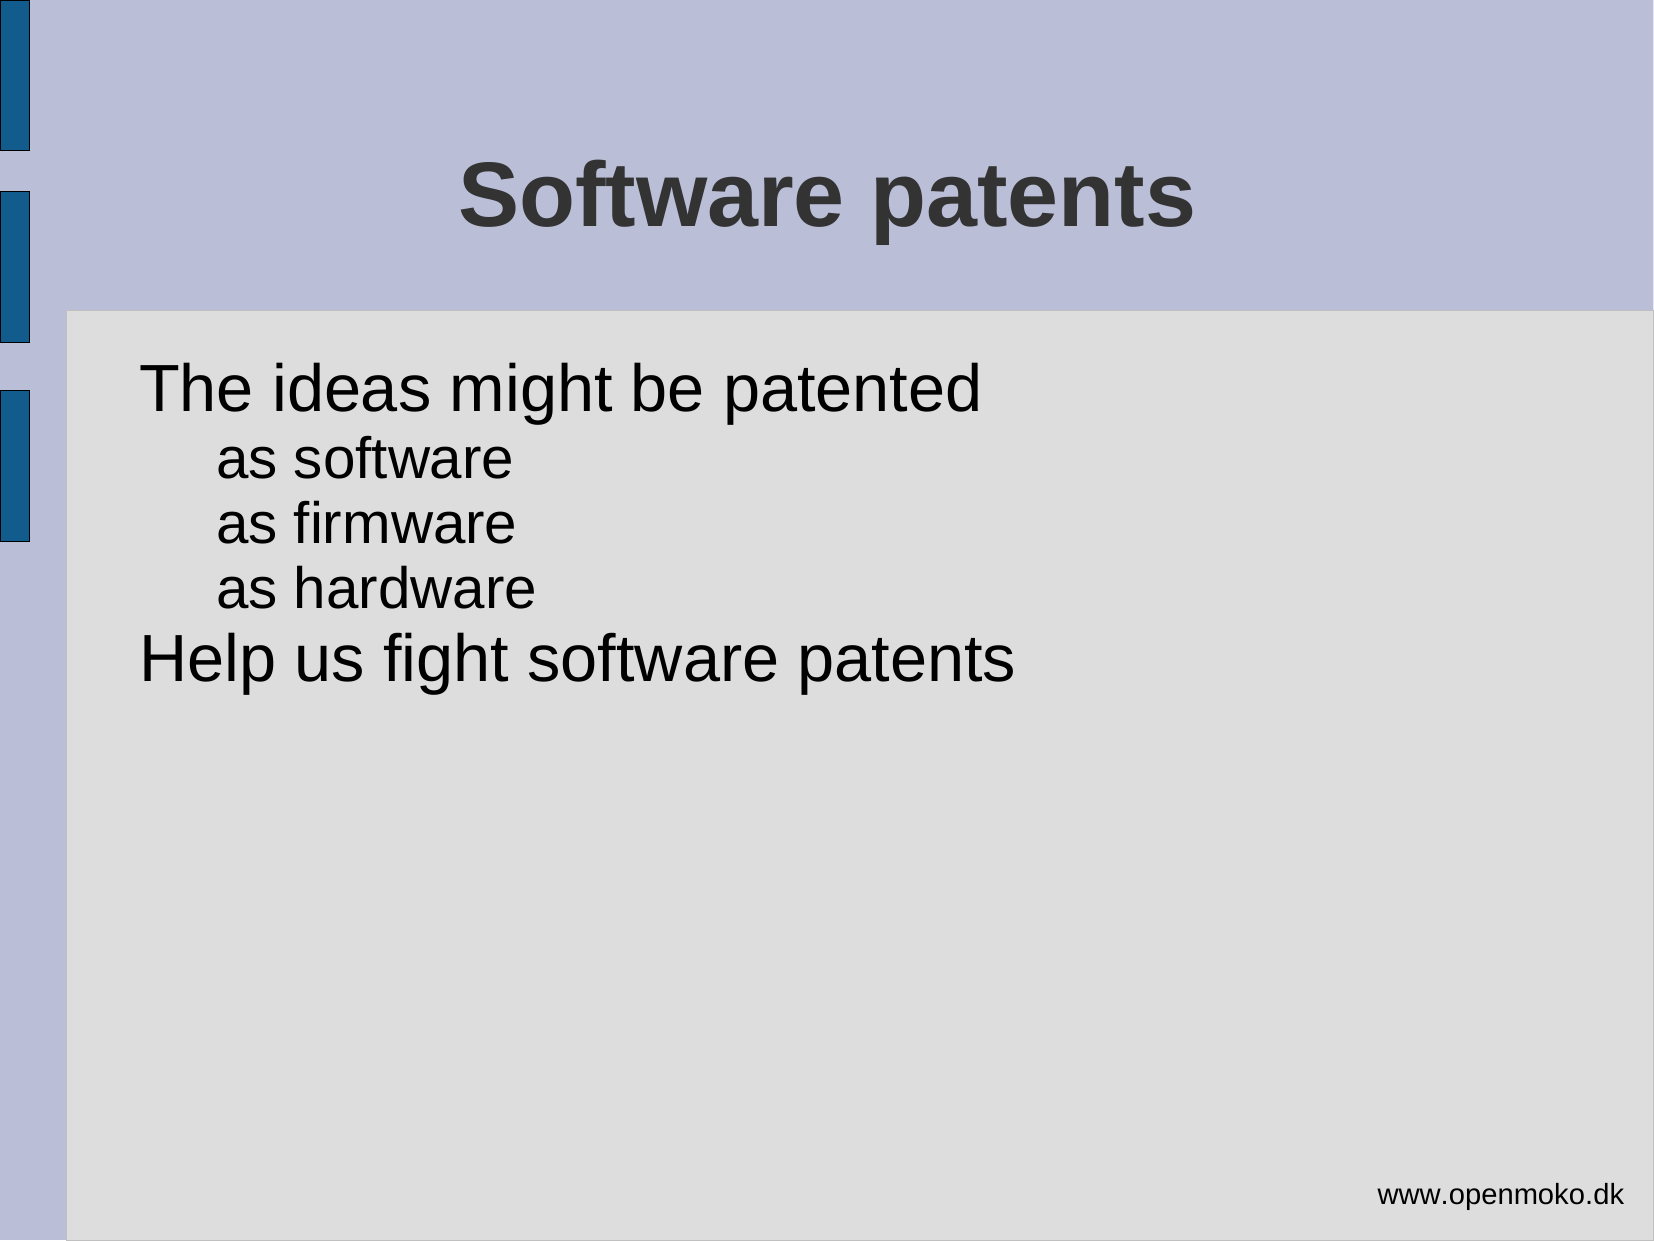

# Software patents
The ideas might be patented
as software
as firmware
as hardware
Help us fight software patents